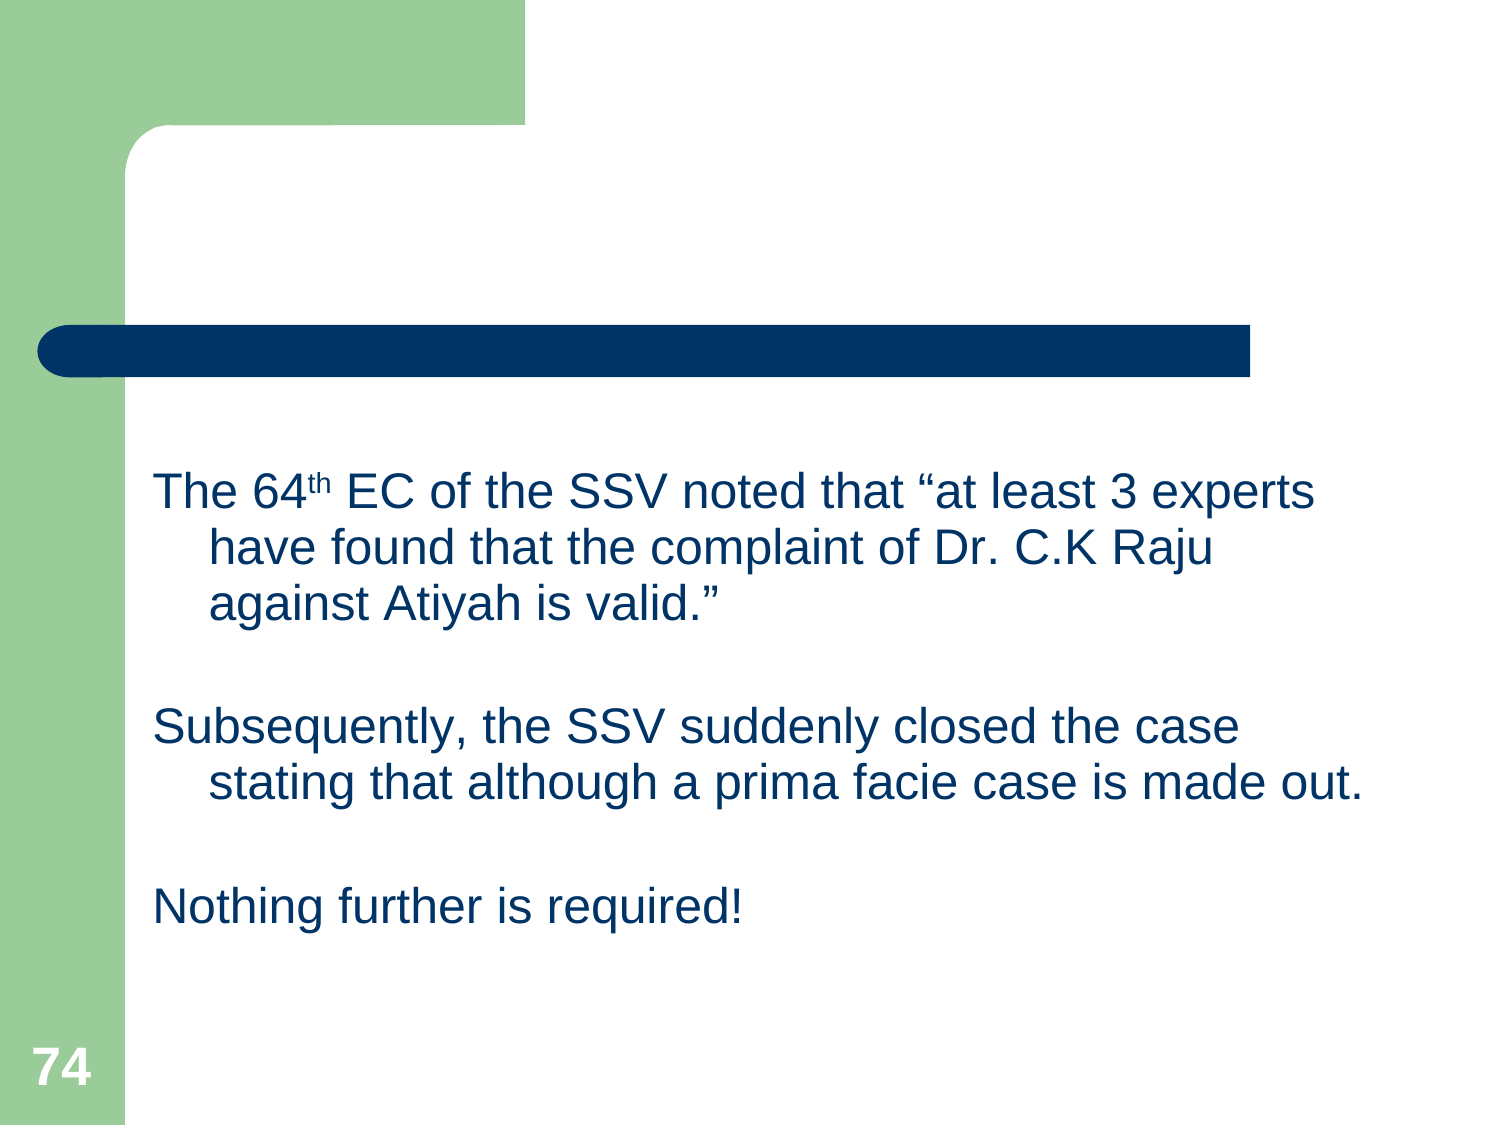

# The 64th EC of the SSV noted that “at least 3 experts have found that the complaint of Dr. C.K Raju against Atiyah is valid.”
Subsequently, the SSV suddenly closed the case stating that although a prima facie case is made out.
Nothing further is required!
74